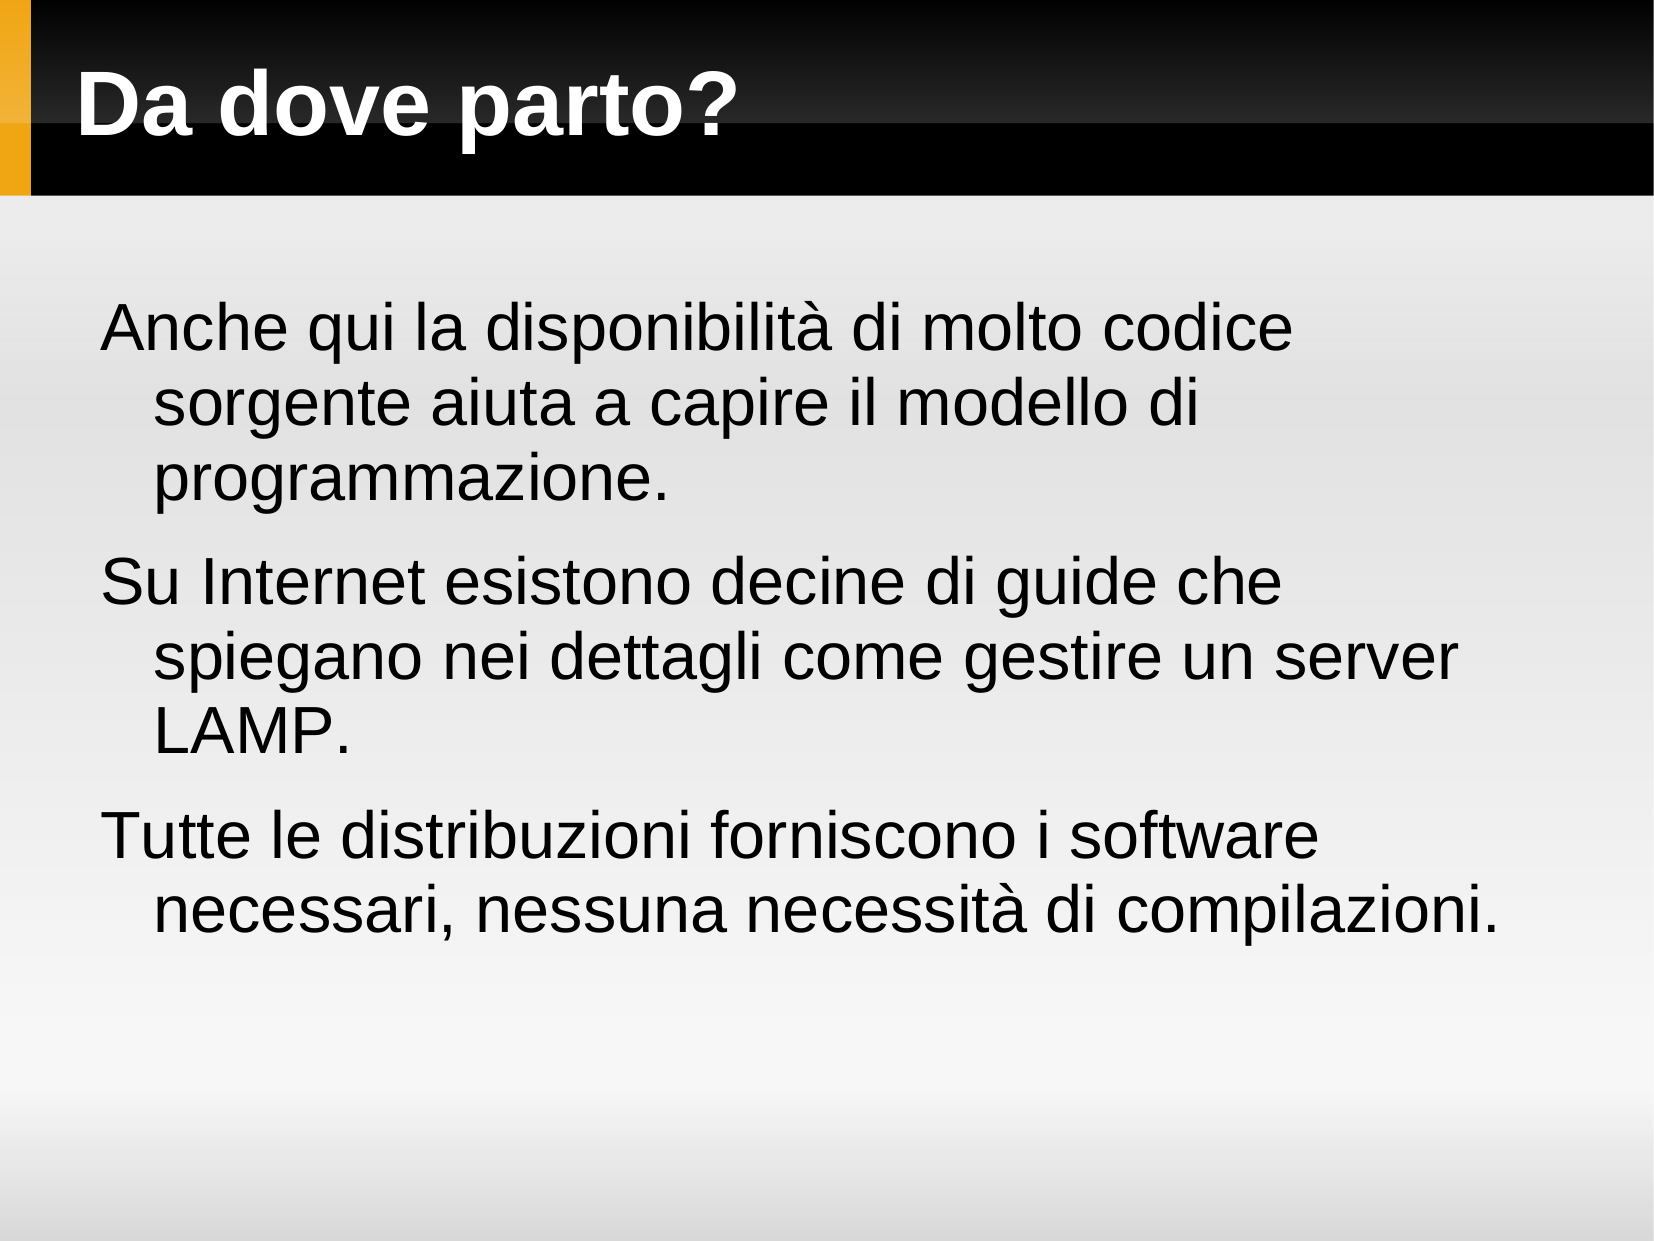

# Da dove parto?
Anche qui la disponibilità di molto codice sorgente aiuta a capire il modello di programmazione.
Su Internet esistono decine di guide che spiegano nei dettagli come gestire un server LAMP.
Tutte le distribuzioni forniscono i software necessari, nessuna necessità di compilazioni.